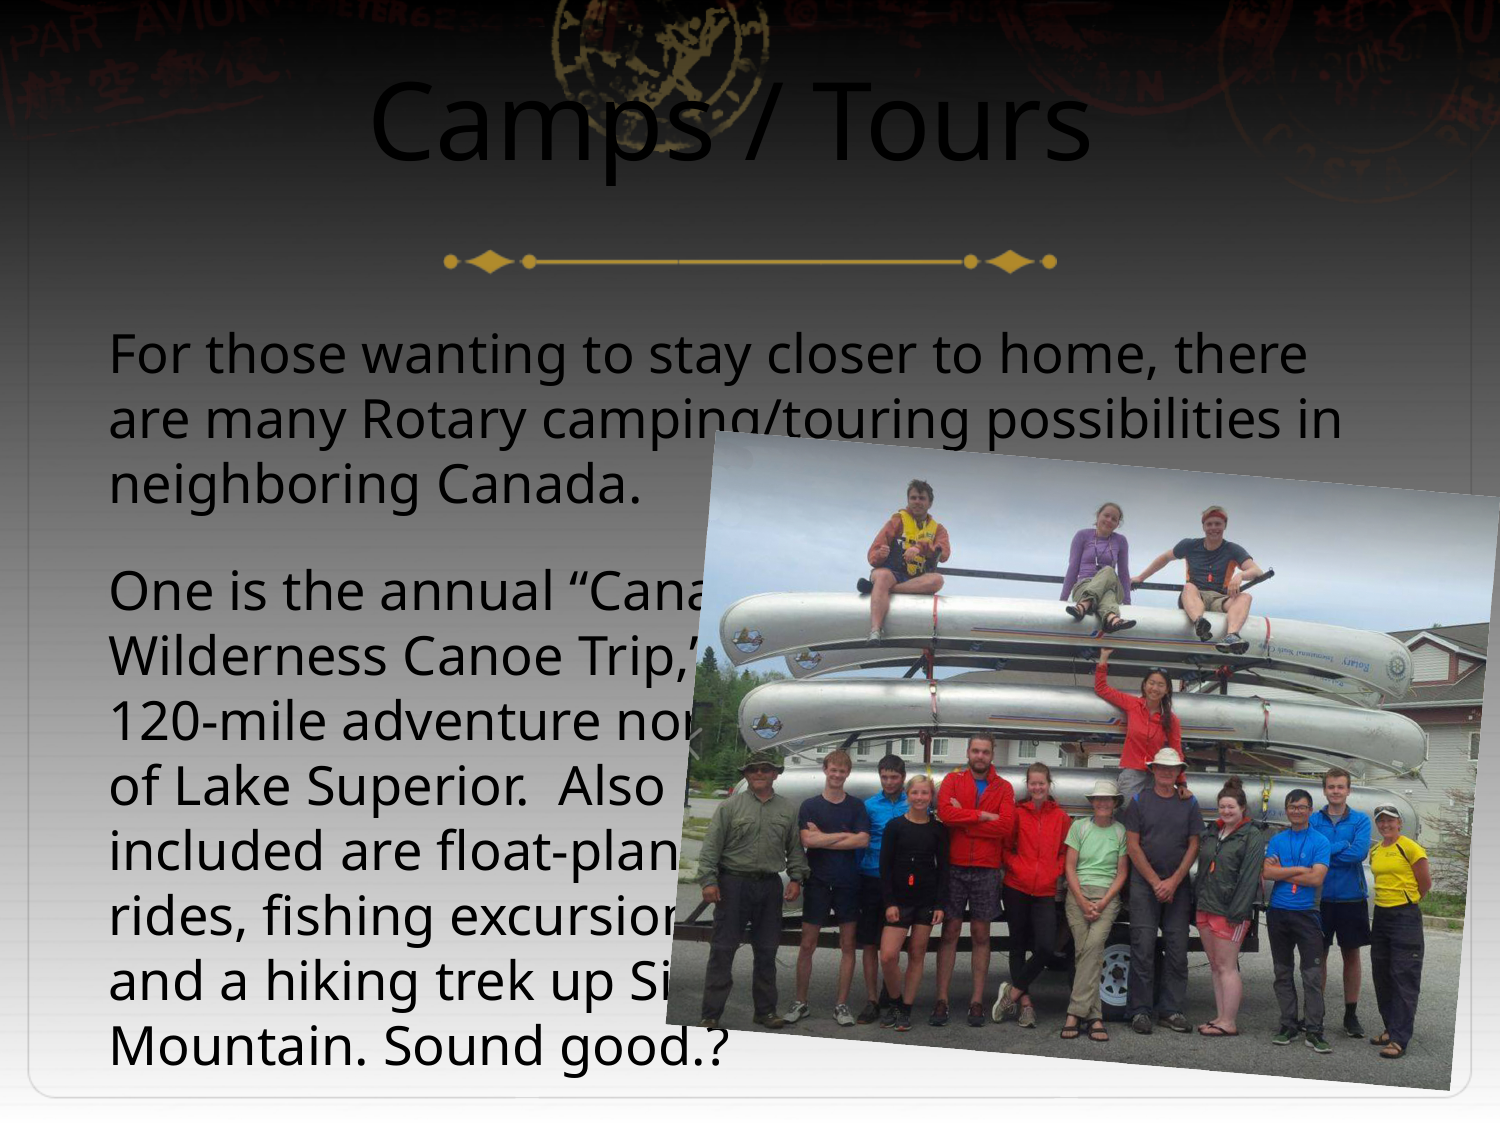

# Camps / Tours
For those wanting to stay closer to home, there are many Rotary camping/touring possibilities in neighboring Canada.
One is the annual “Canadian
Wilderness Canoe Trip,” a
120-mile adventure north
of Lake Superior. Also
included are float-plane
rides, fishing excursions,
and a hiking trek up Sioux
Mountain. Sound good.?